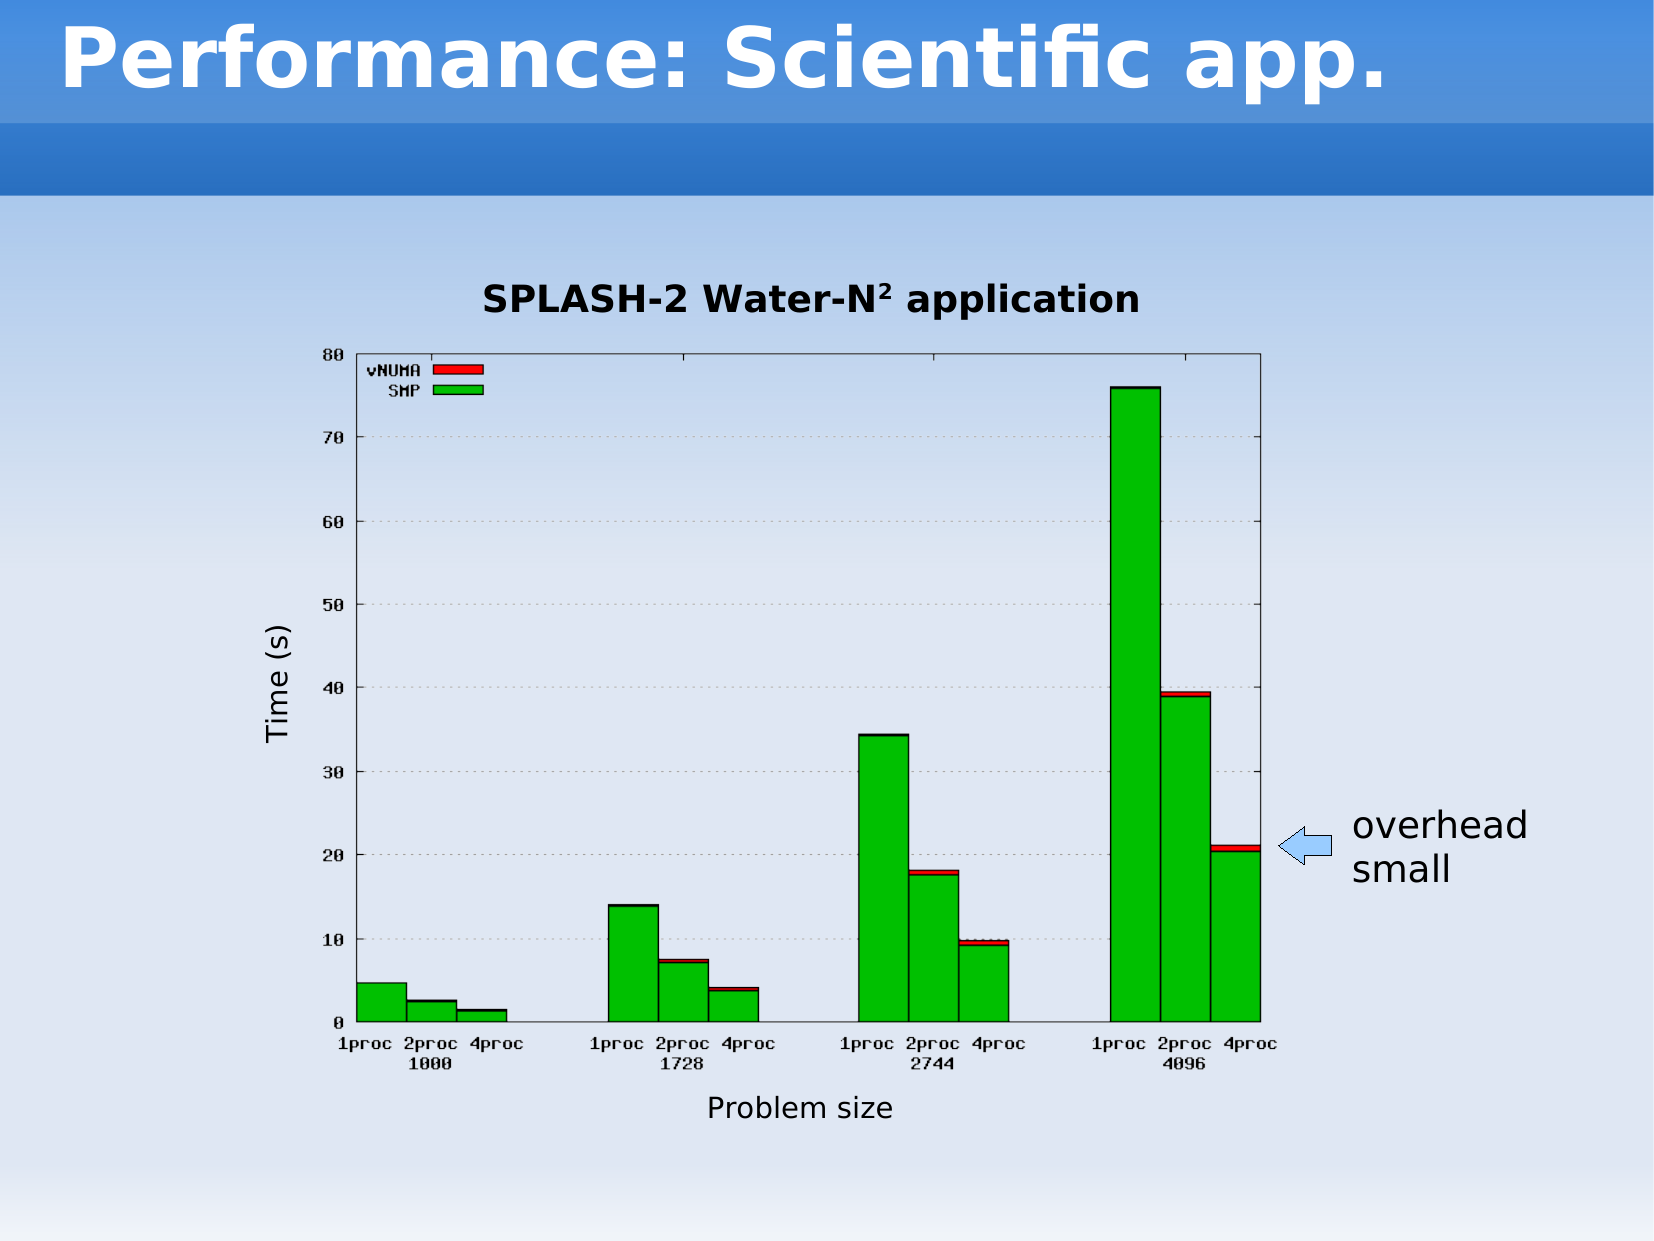

# Performance: Scientific app.
SPLASH-2 Water-N2 application
Time (s)
overhead
small
Problem size